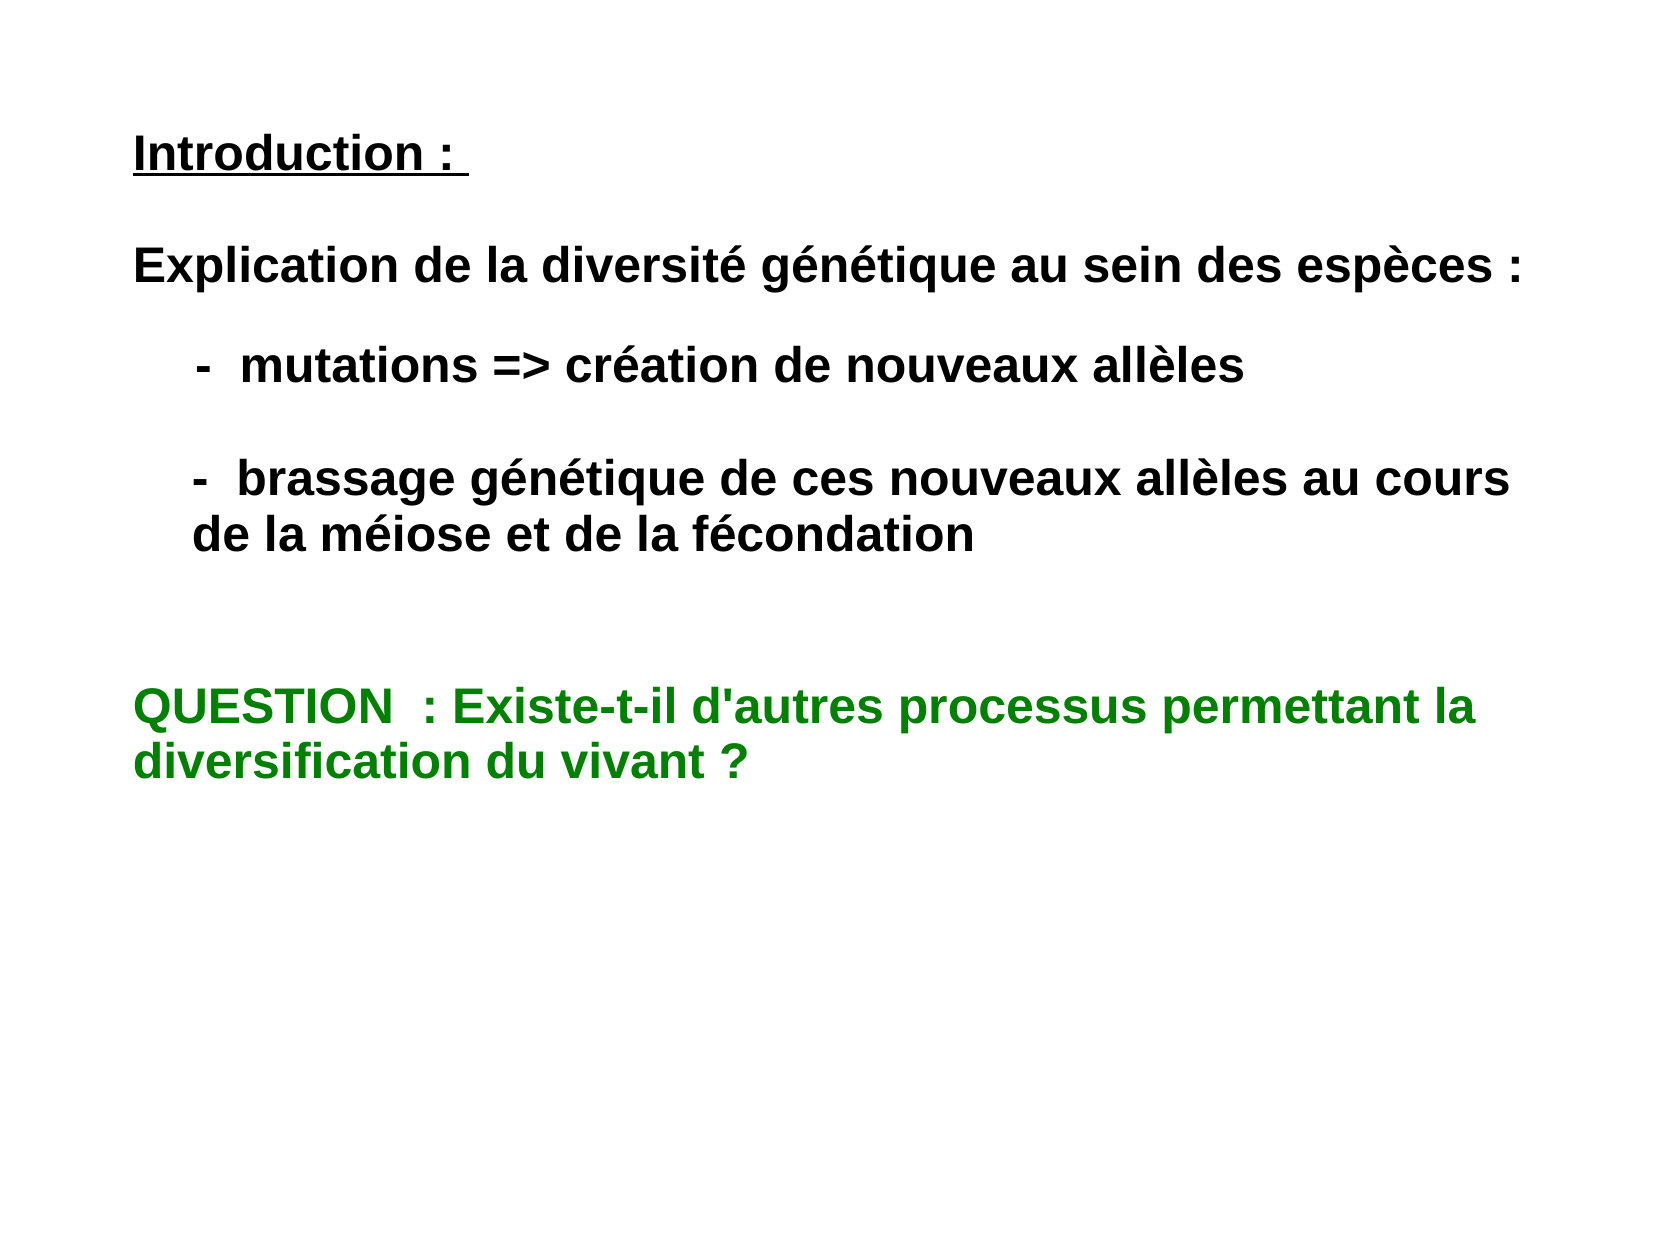

Introduction :
Explication de la diversité génétique au sein des espèces :
- mutations => création de nouveaux allèles
- brassage génétique de ces nouveaux allèles au cours de la méiose et de la fécondation
QUESTION : Existe-t-il d'autres processus permettant la diversification du vivant ?